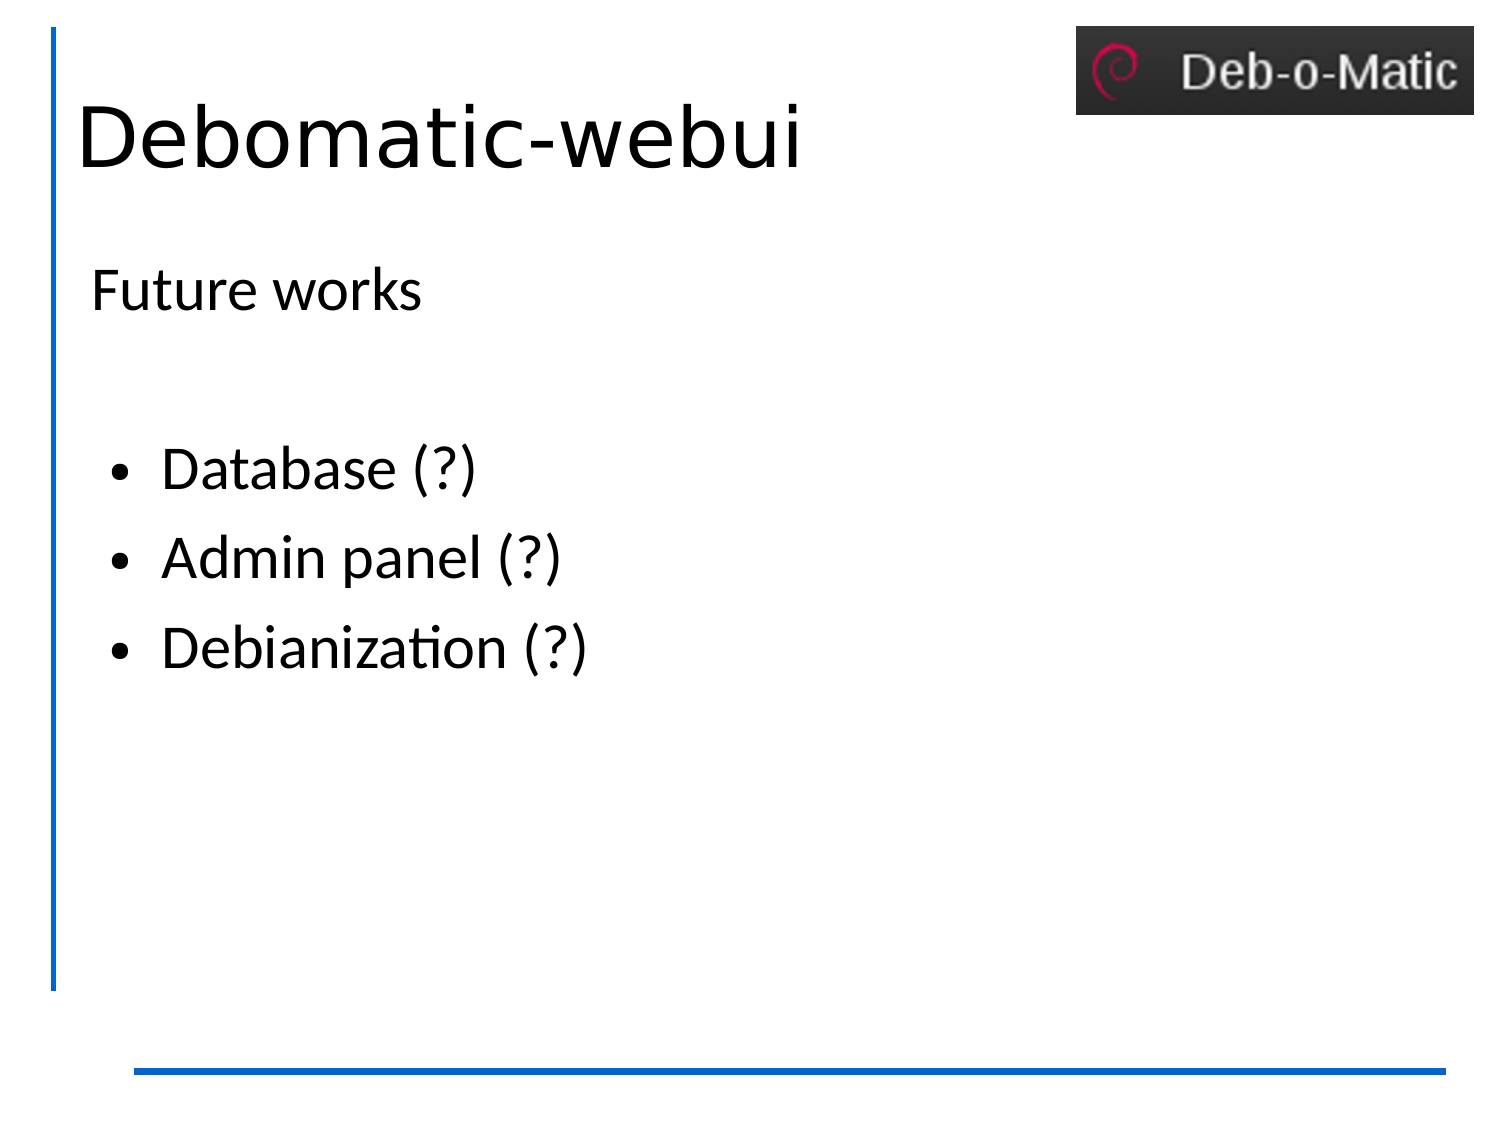

# Debomatic-webui
Future works
Database (?)
Admin panel (?)
Debianization (?)